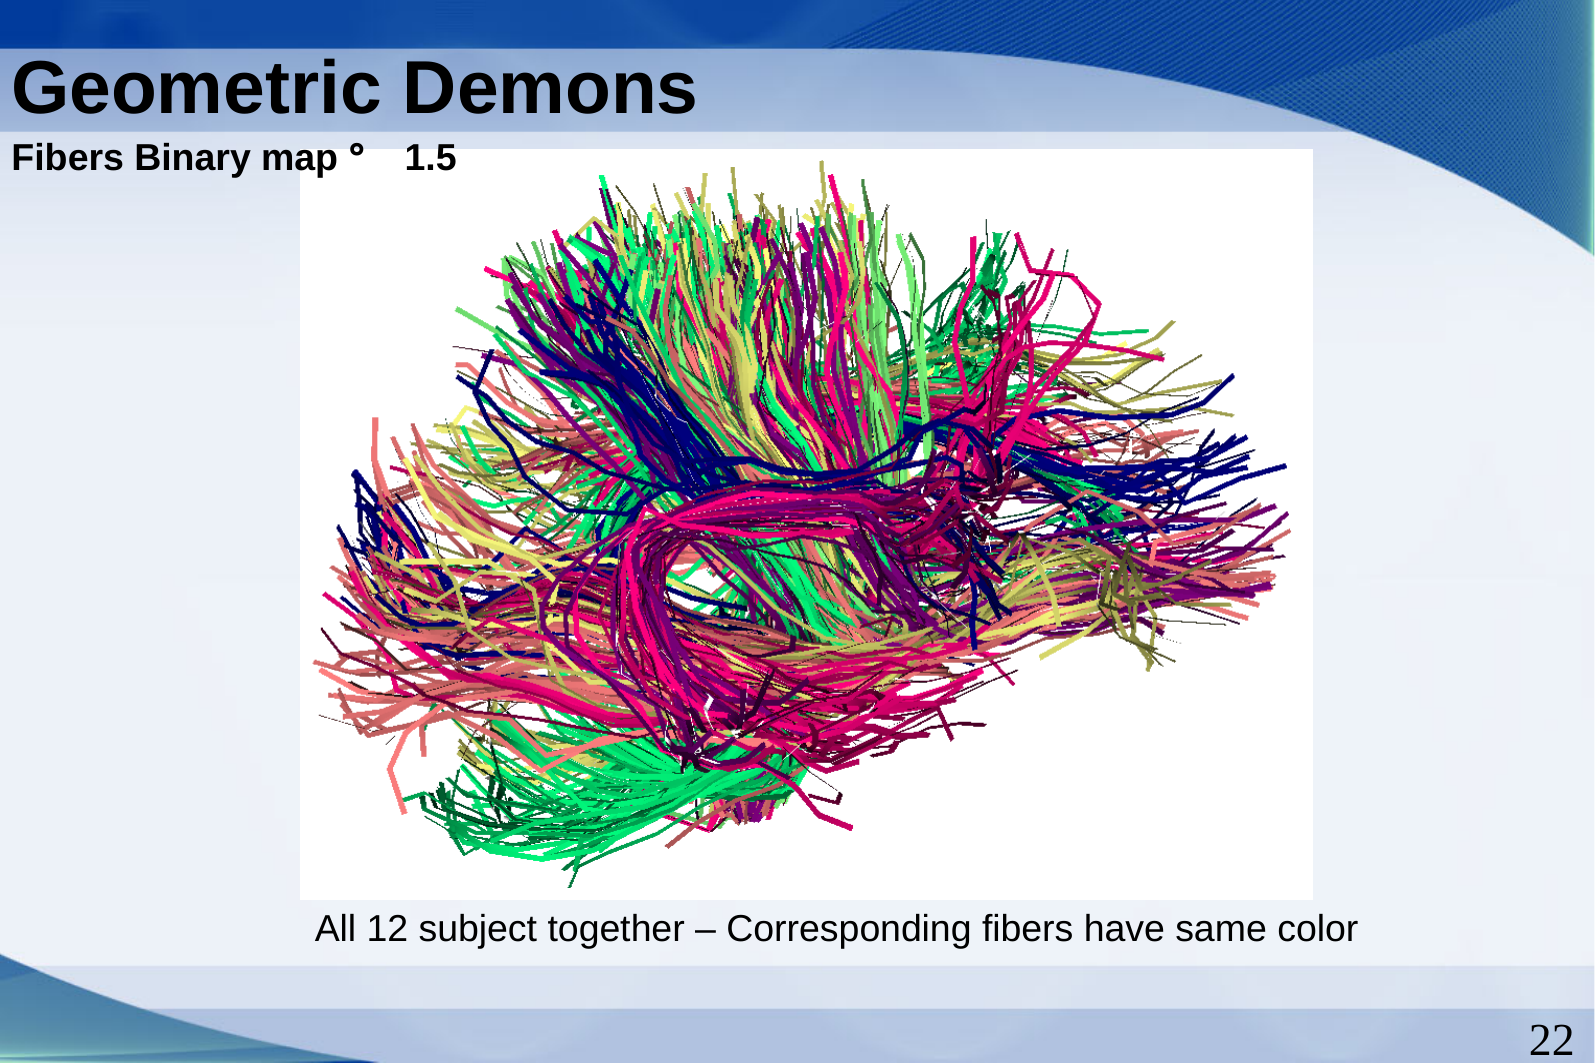

# Geometric Demons Fibers Binary map ° 1.5
All 12 subject together – Corresponding fibers have same color
22